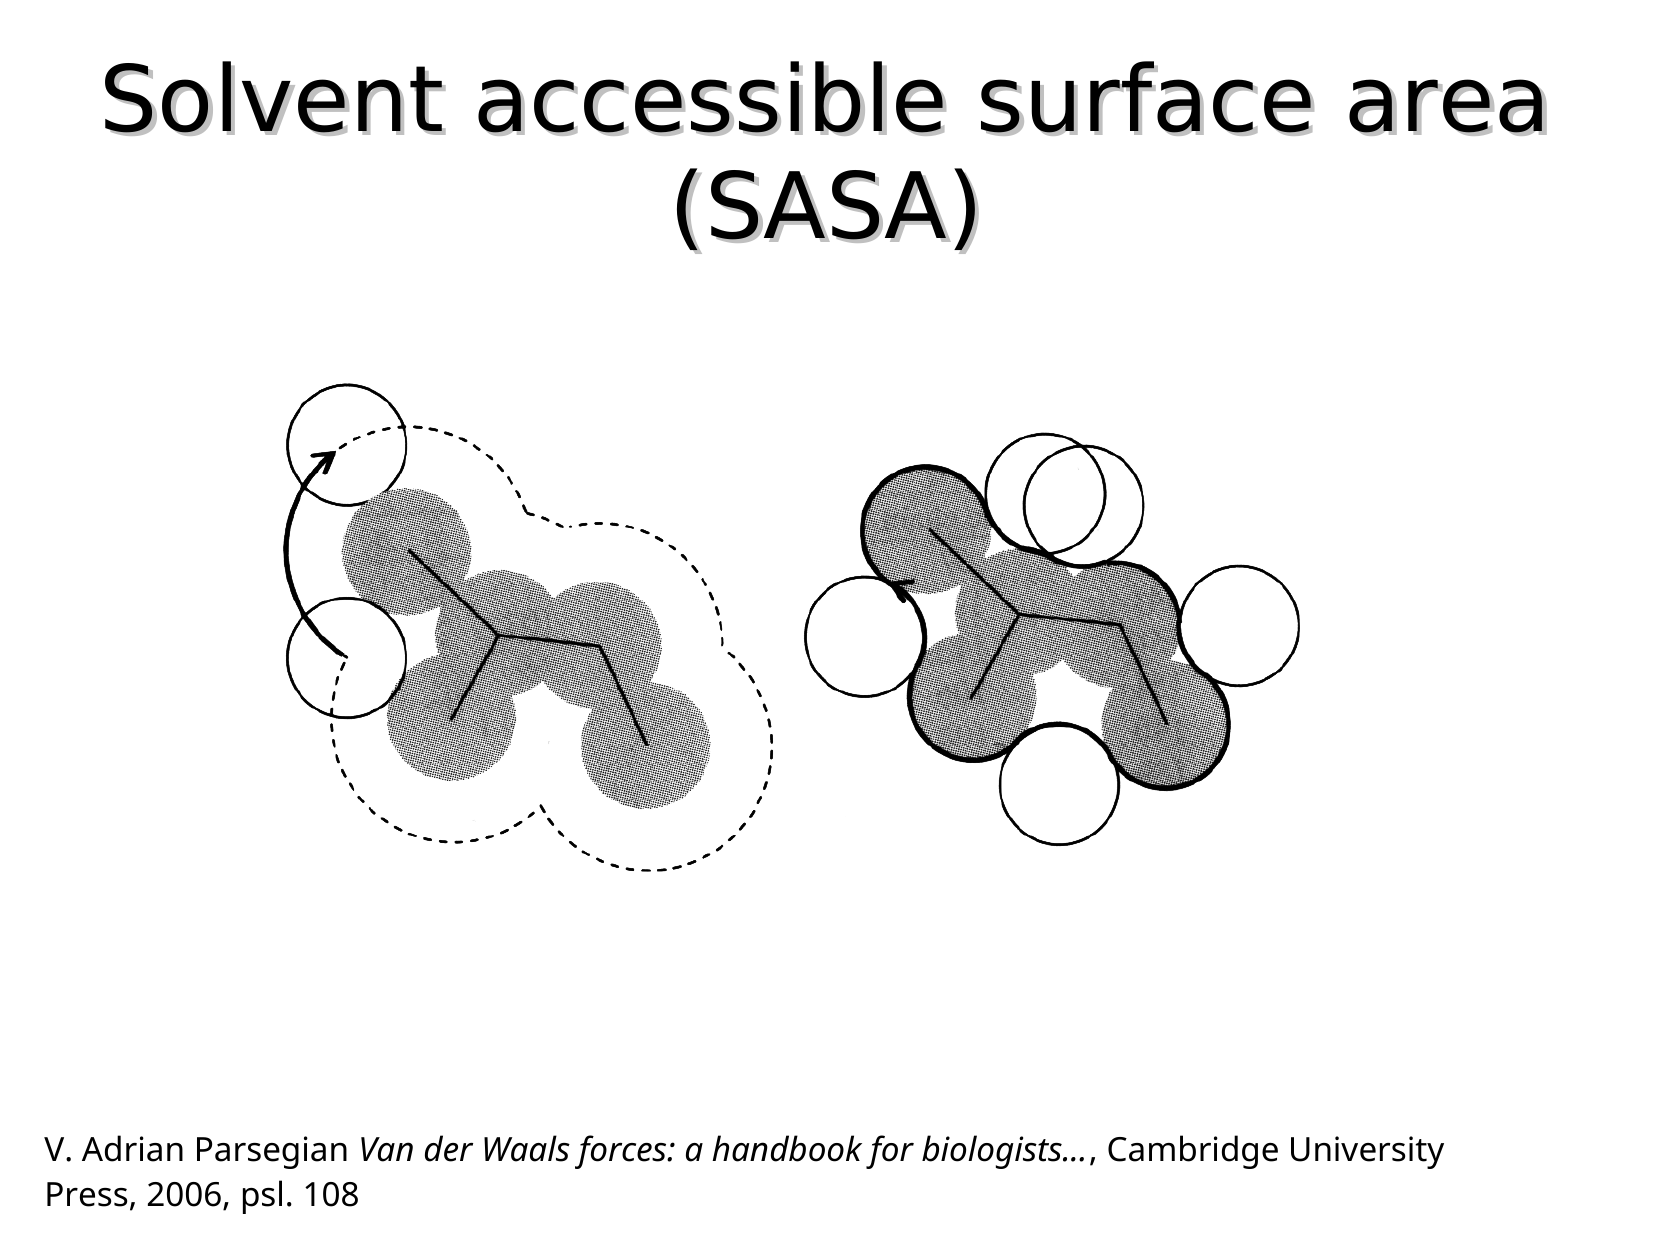

# Solvent accessible surface area (SASA)
V. Adrian Parsegian Van der Waals forces: a handbook for biologists..., Cambridge University Press, 2006, psl. 108